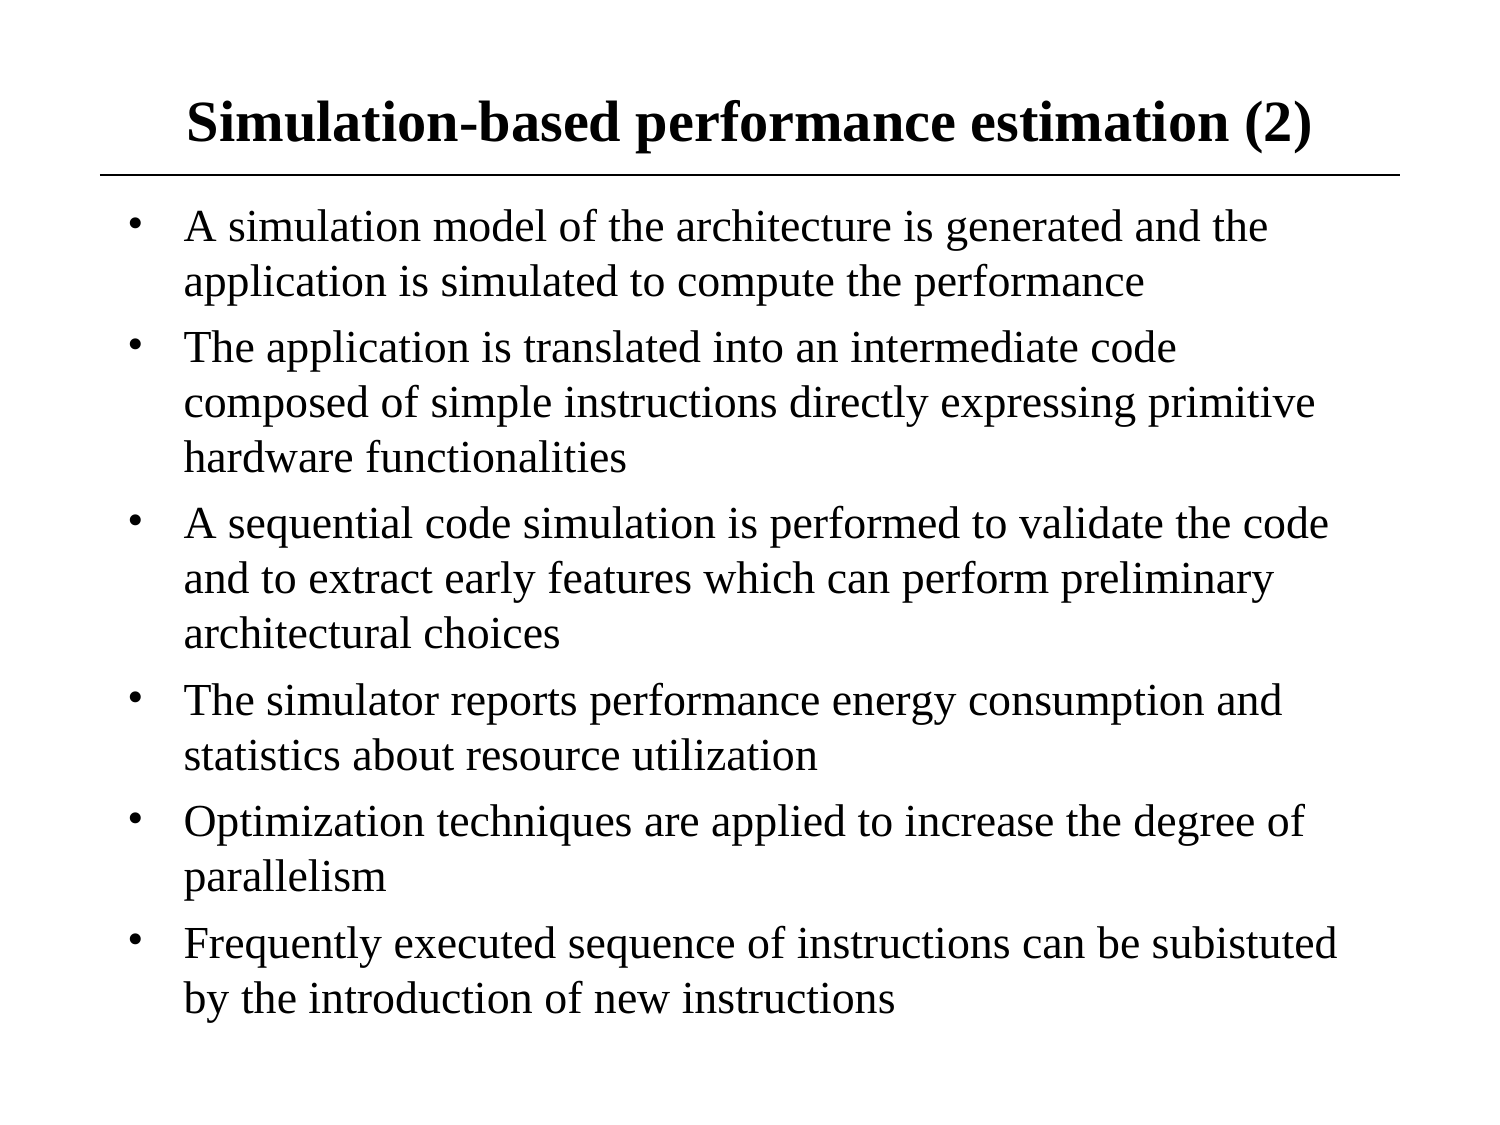

Simulation-based performance estimation (2)
A simulation model of the architecture is generated and the application is simulated to compute the performance
The application is translated into an intermediate code composed of simple instructions directly expressing primitive hardware functionalities
A sequential code simulation is performed to validate the code and to extract early features which can perform preliminary architectural choices
The simulator reports performance energy consumption and statistics about resource utilization
Optimization techniques are applied to increase the degree of parallelism
Frequently executed sequence of instructions can be subistuted by the introduction of new instructions